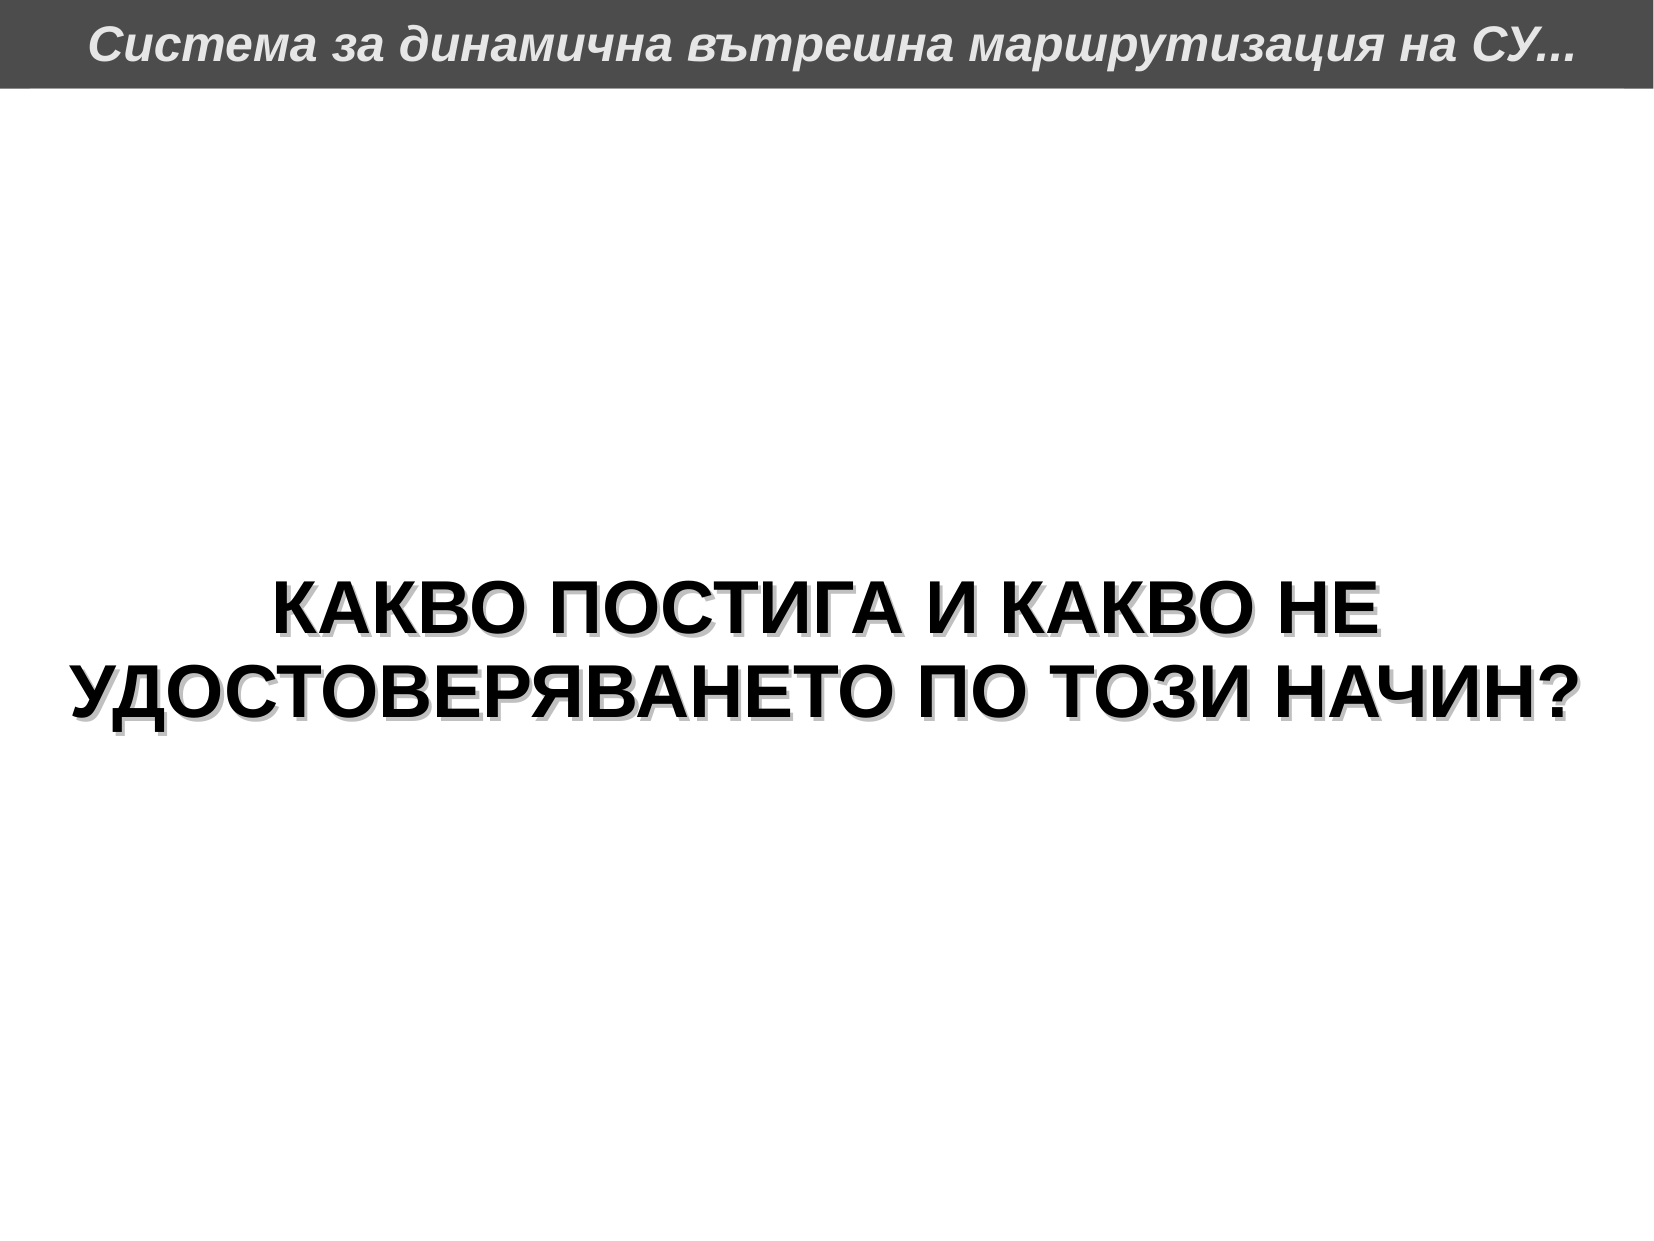

Система за динамична вътрешна маршрутизация на СУ...
КАКВО ПОСТИГА И КАКВО НЕ УДОСТОВЕРЯВАНЕТО ПО ТОЗИ НАЧИН?